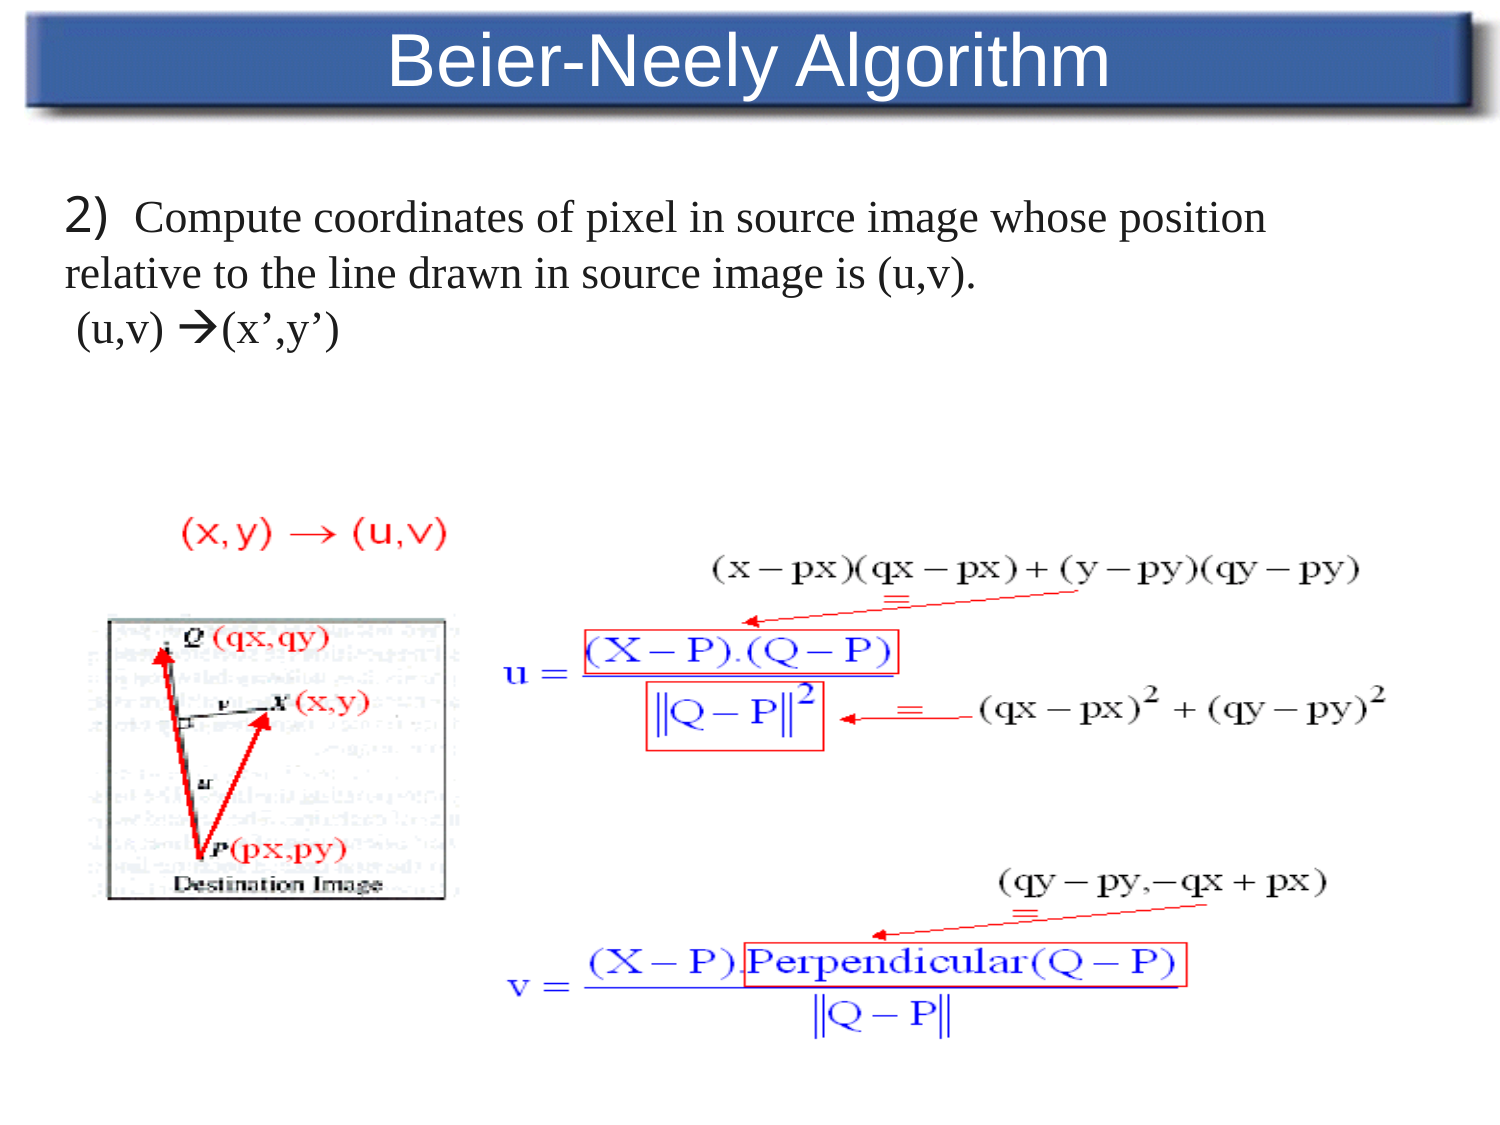

# Beier-Neely Algorithm
2) Compute coordinates of pixel in source image whose position relative to the line drawn in source image is (u,v).
 (u,v) (x’,y’)